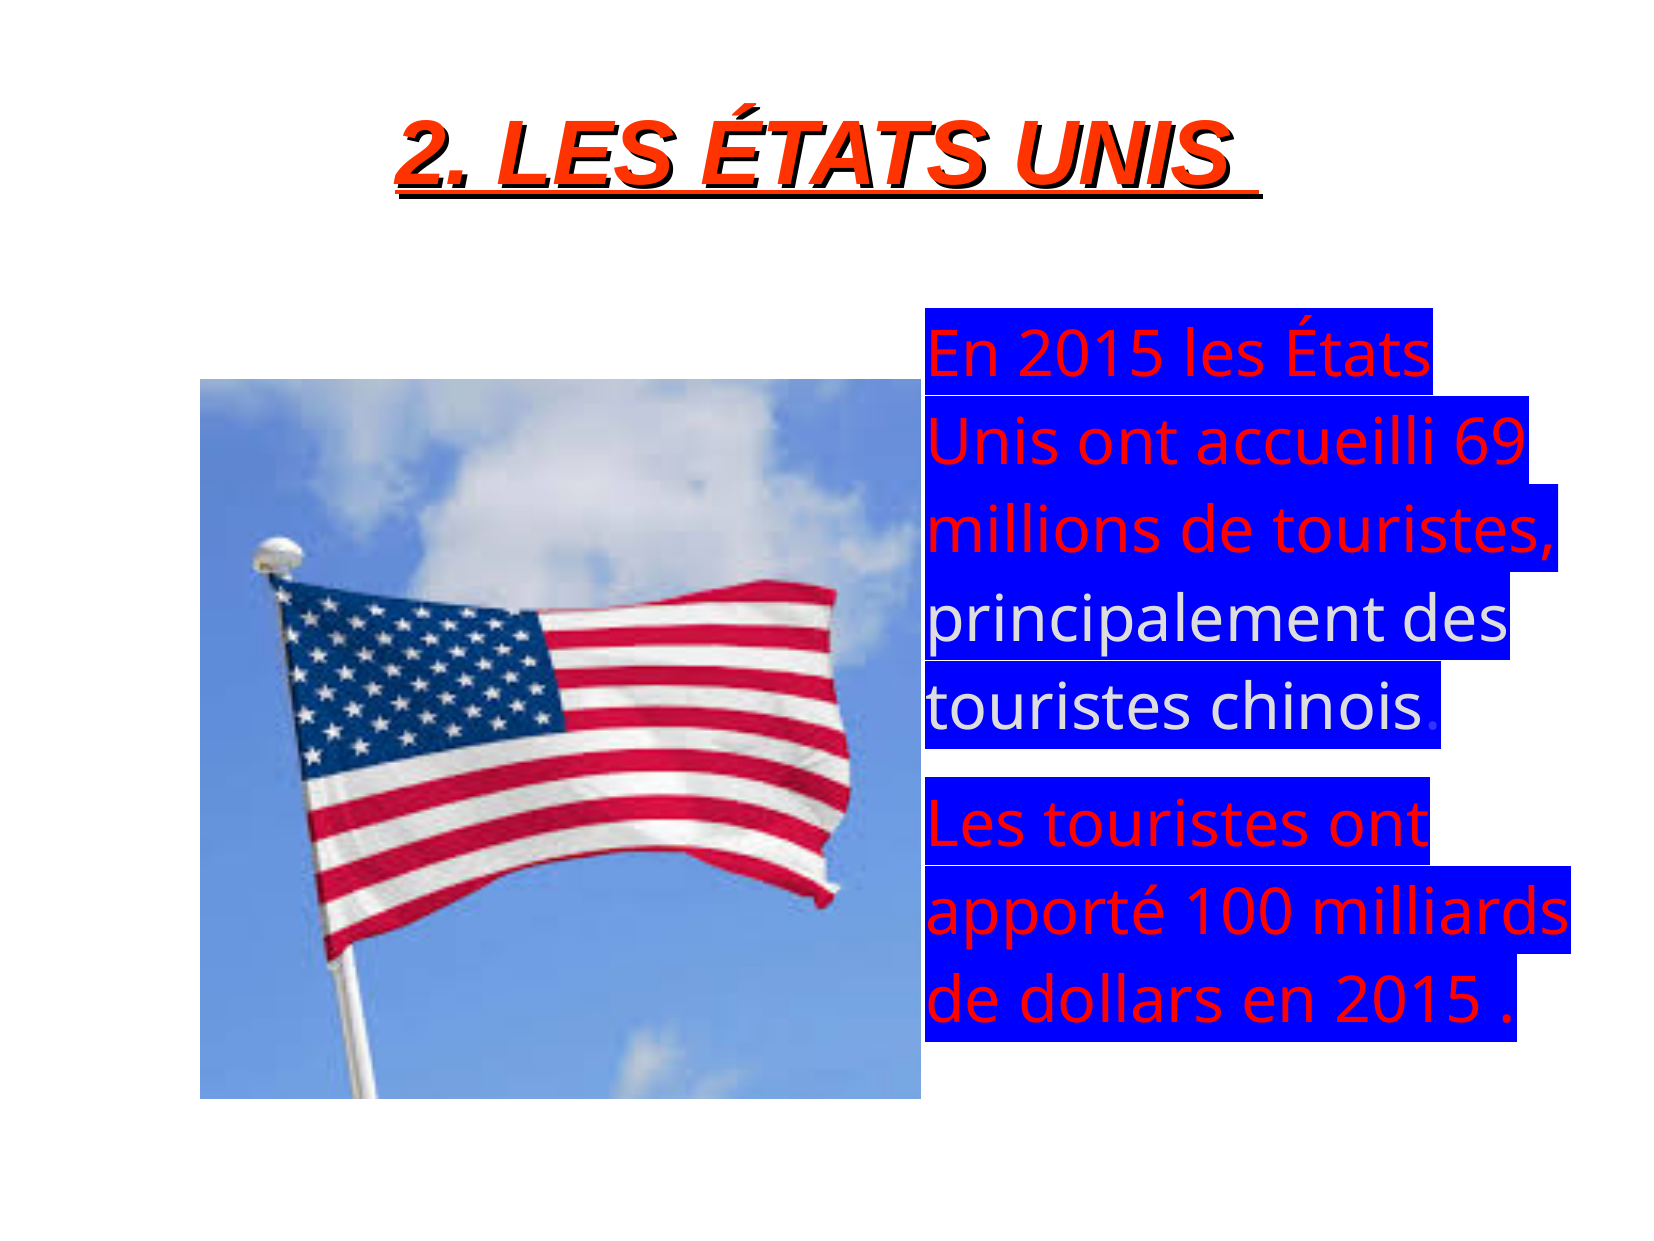

# 2. LES ÉTATS UNIS
En 2015 les États Unis ont accueilli 69 millions de touristes, principalement des touristes chinois.
Les touristes ont apporté 100 milliards de dollars en 2015 .